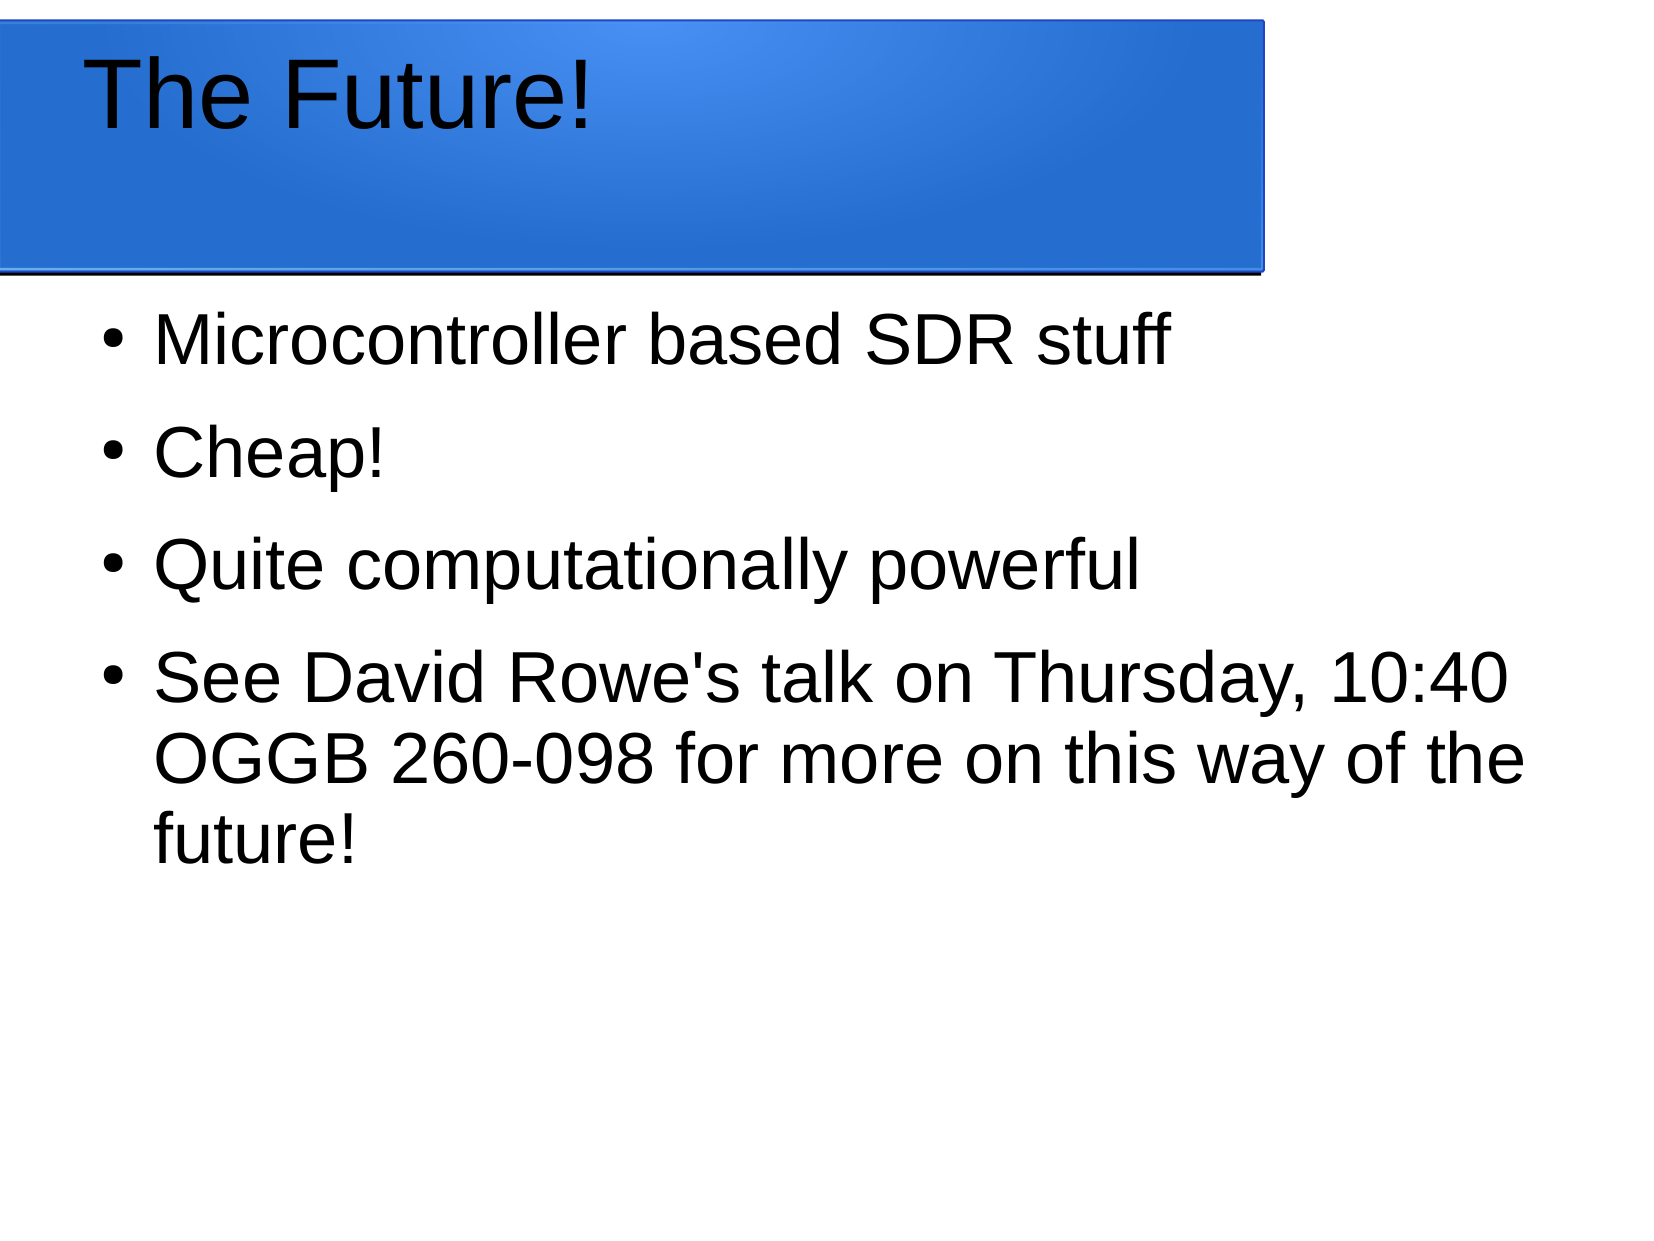

# The Future!
Microcontroller based SDR stuff
Cheap!
Quite computationally powerful
See David Rowe's talk on Thursday, 10:40 OGGB 260-098 for more on this way of the future!